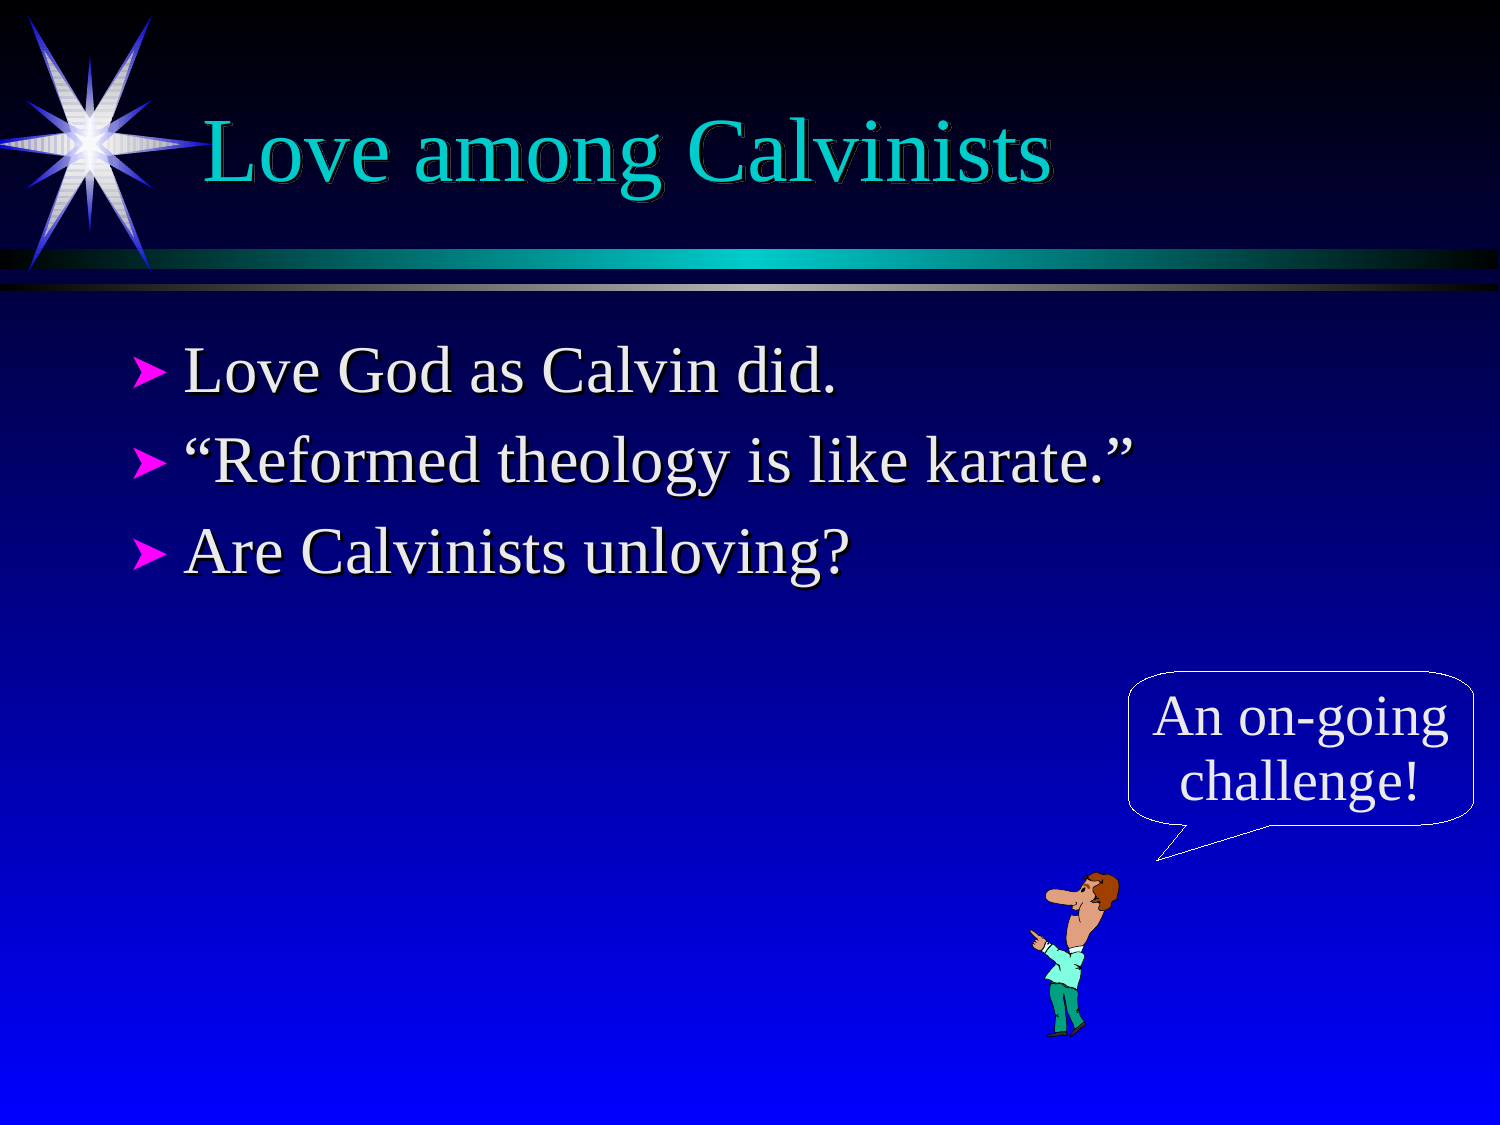

# Love among Calvinists
Love God as Calvin did.
“Reformed theology is like karate.”
Are Calvinists unloving?
An on-going
challenge!